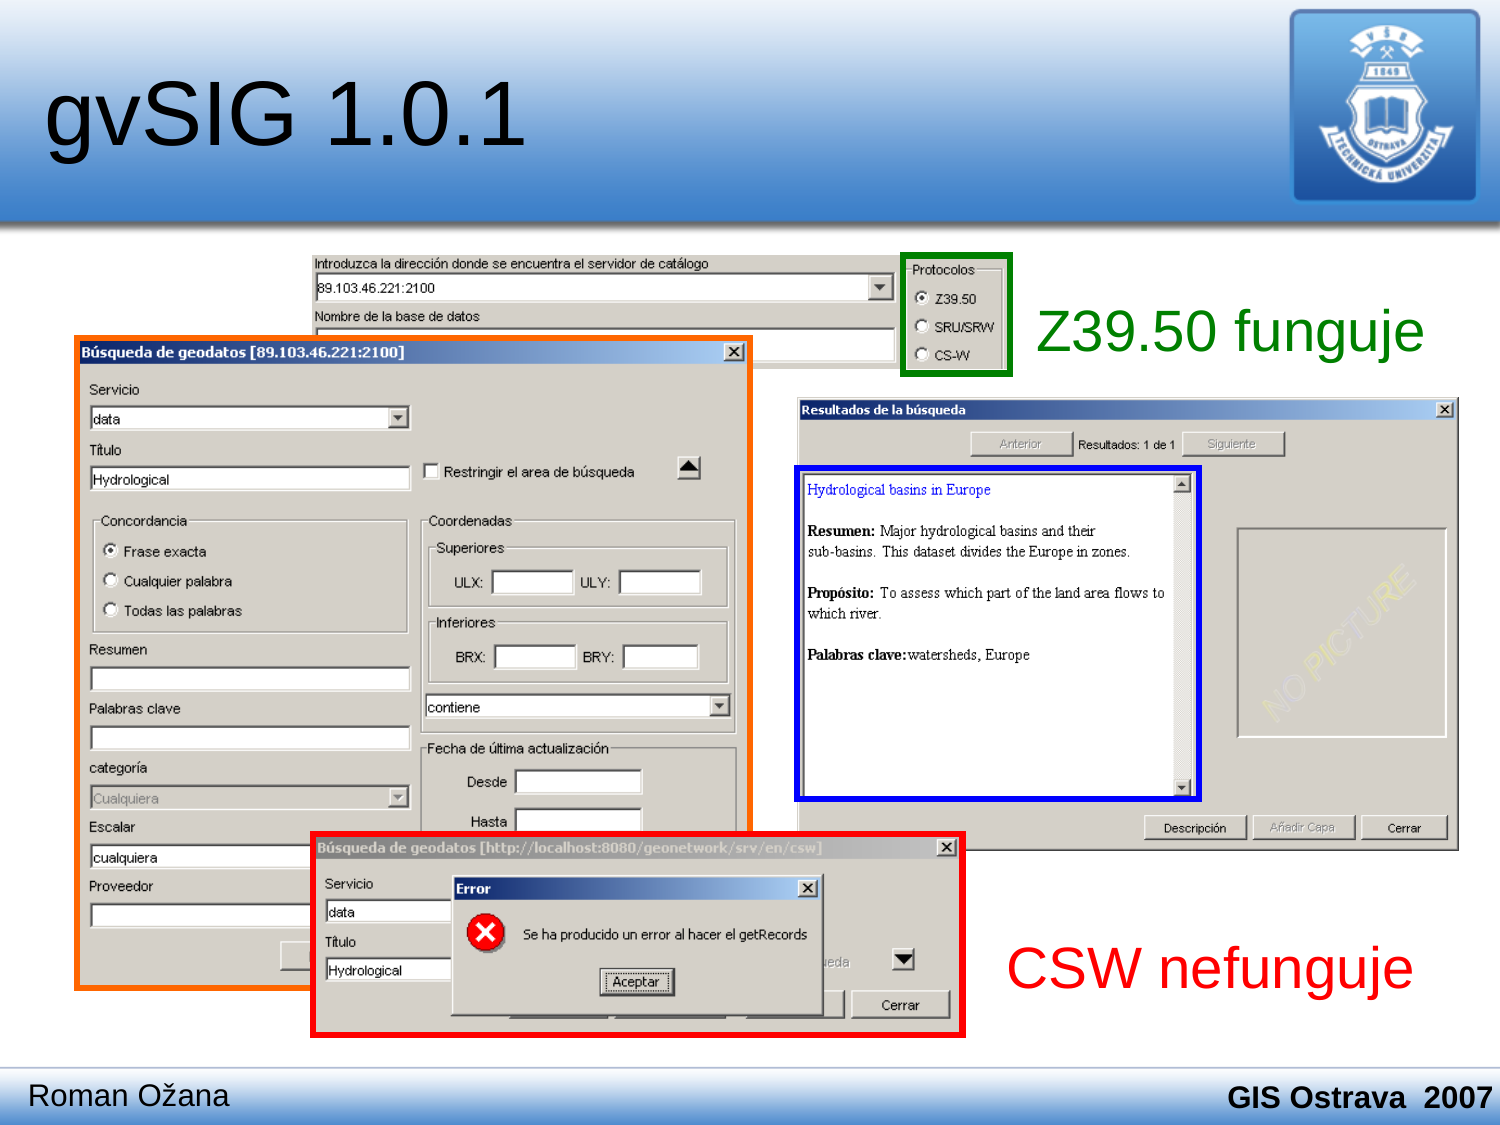

# gvSIG 1.0.1
Z39.50 funguje
CSW nefunguje